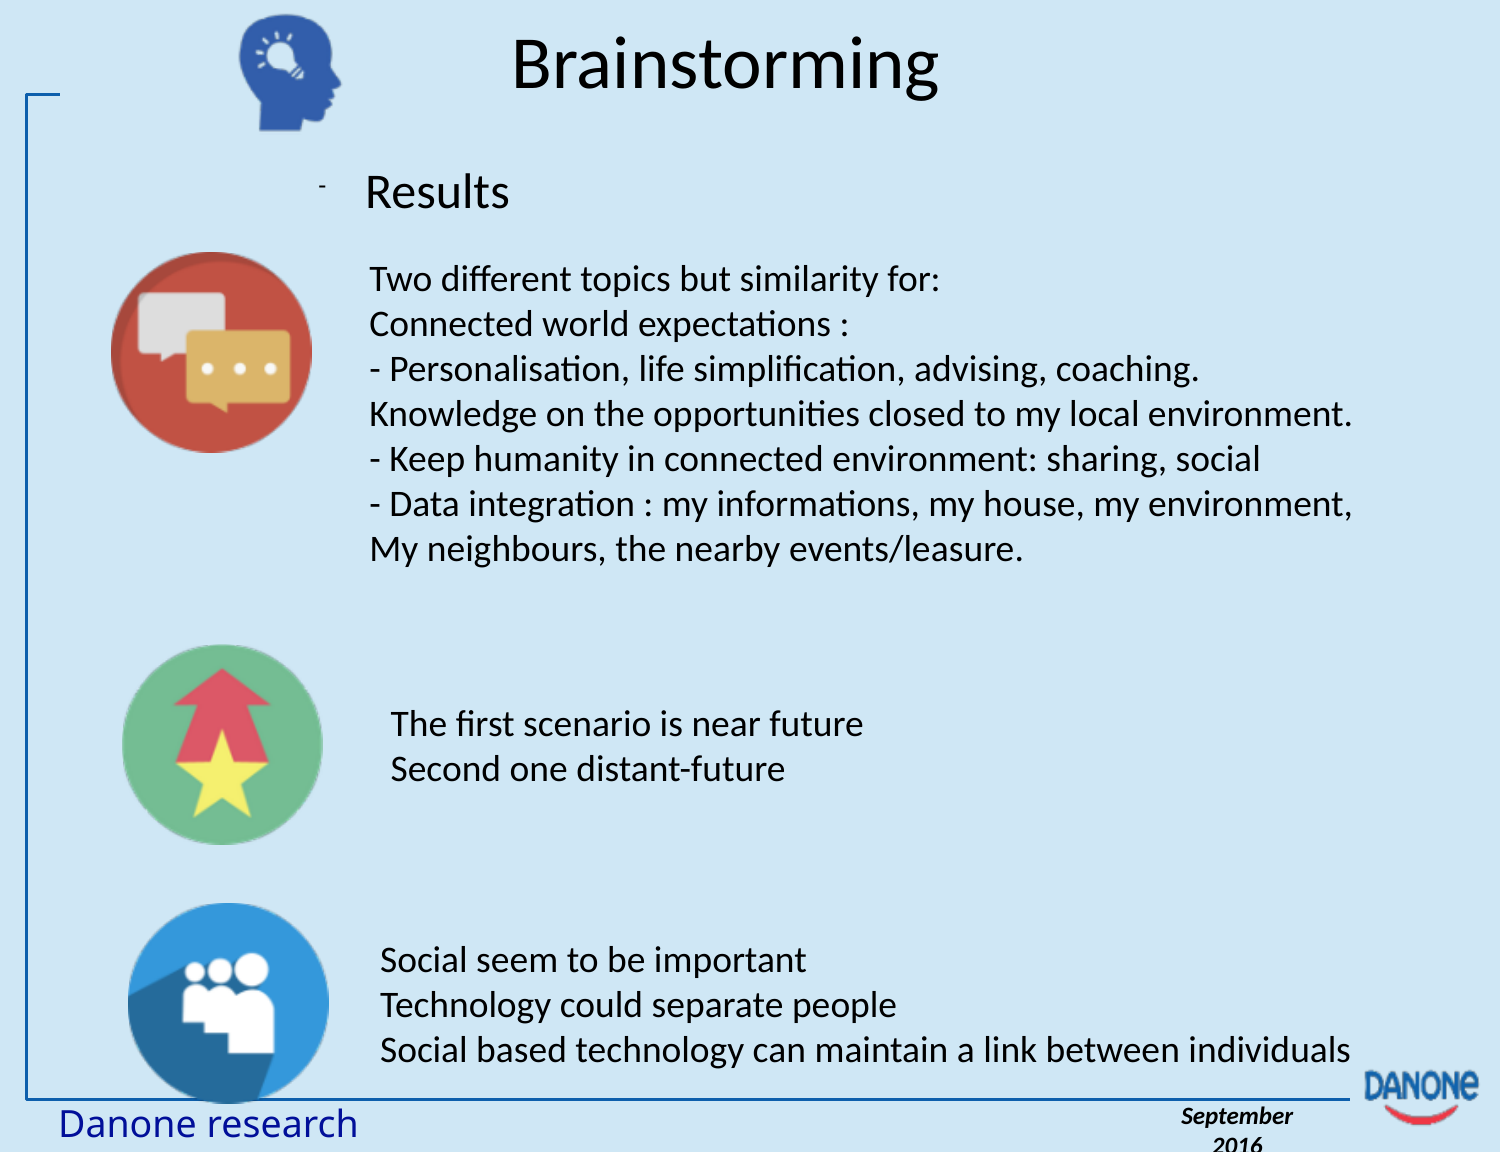

The first scenario is near future
Second one distant-future
Two different topics but similarity for:
Connected world expectations :
- Personalisation, life simplification, advising, coaching.
Knowledge on the opportunities closed to my local environment.
- Keep humanity in connected environment: sharing, social
- Data integration : my informations, my house, my environment,
My neighbours, the nearby events/leasure.
Brainstorming
Results
Two different topics but similarity for:
Connected world expectations :
- Personalisation, life simplification, advising, coaching.
Knowledge on the opportunities closed to my local environment.
- Keep humanity in connected environment: sharing, social
- Data integration : my informations, my house, my environment,
My neighbours, the nearby events/leasure.
The first scenario is near future
Second one distant-future
Social seem to be important
Technology could separate people
Social based technology can maintain a link between individuals
Danone research
September 2016